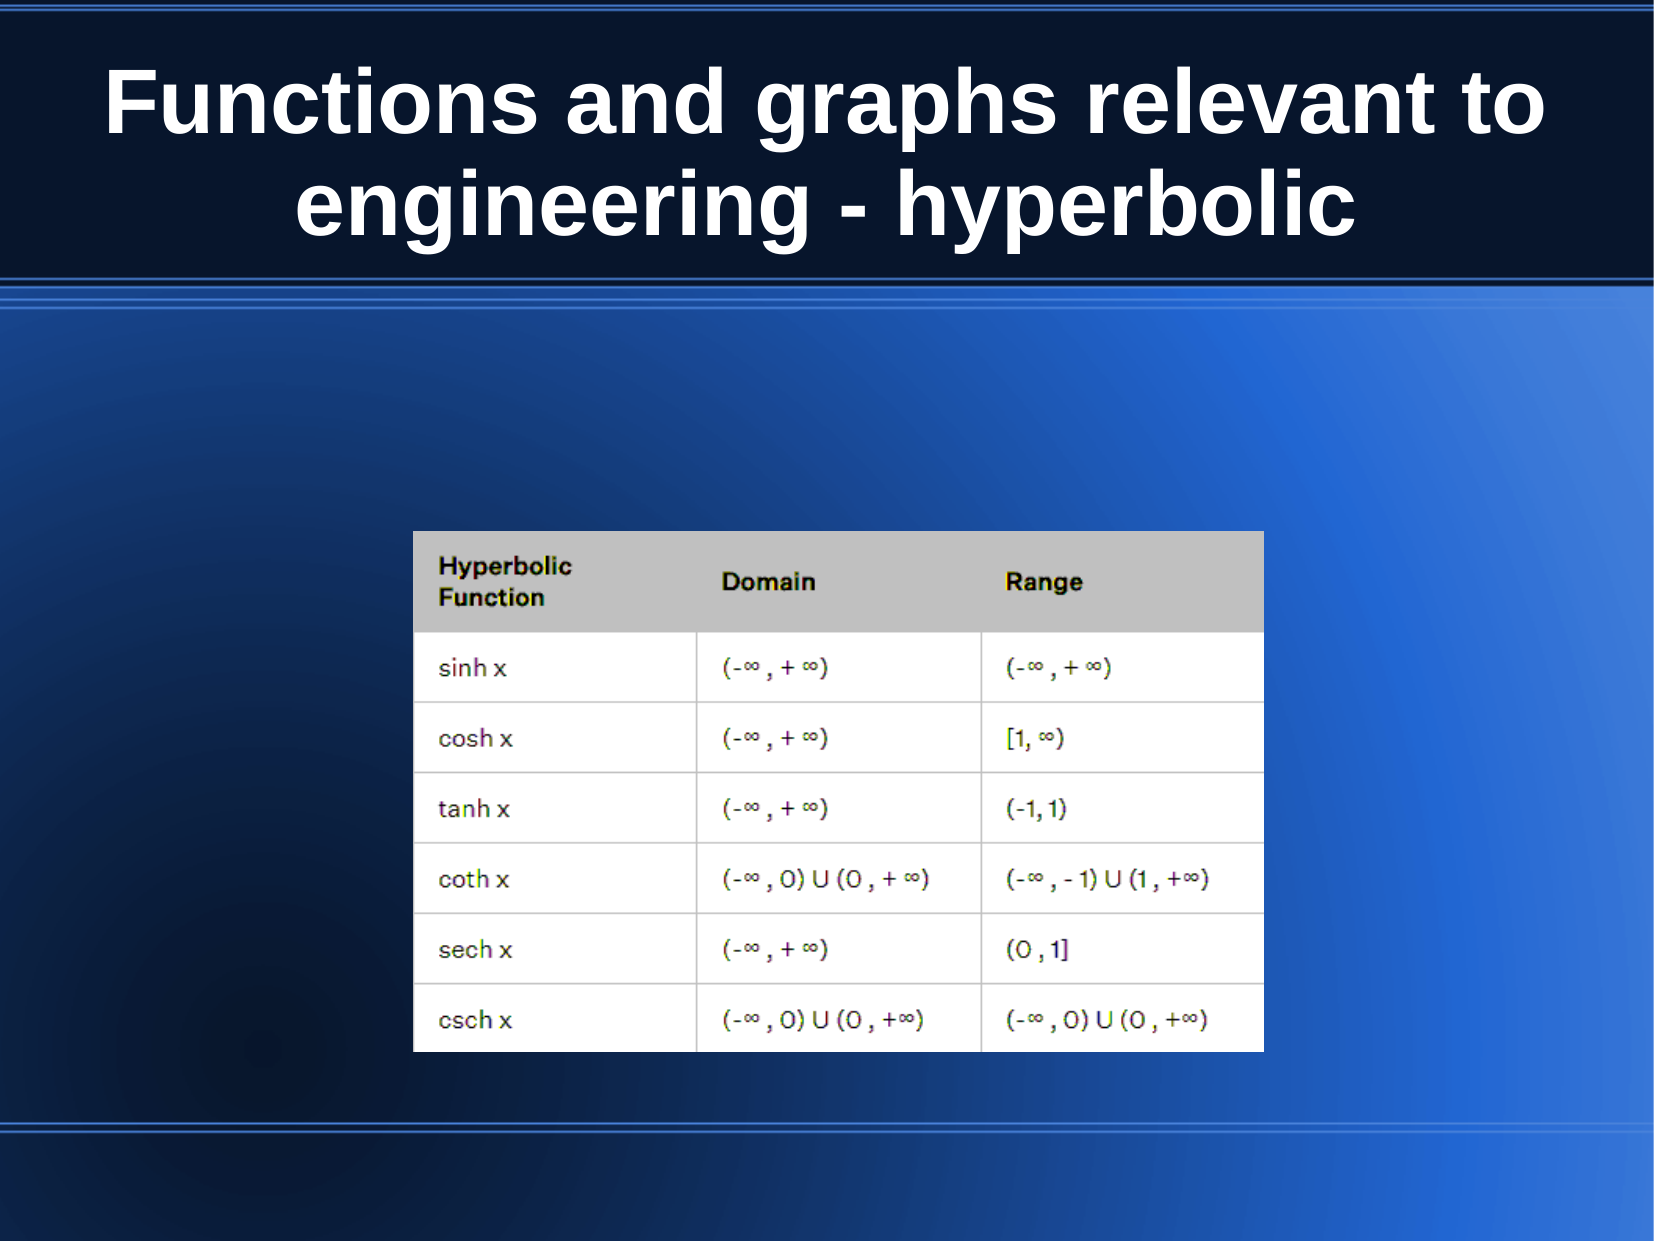

# Functions and graphs relevant to engineering - hyperbolic